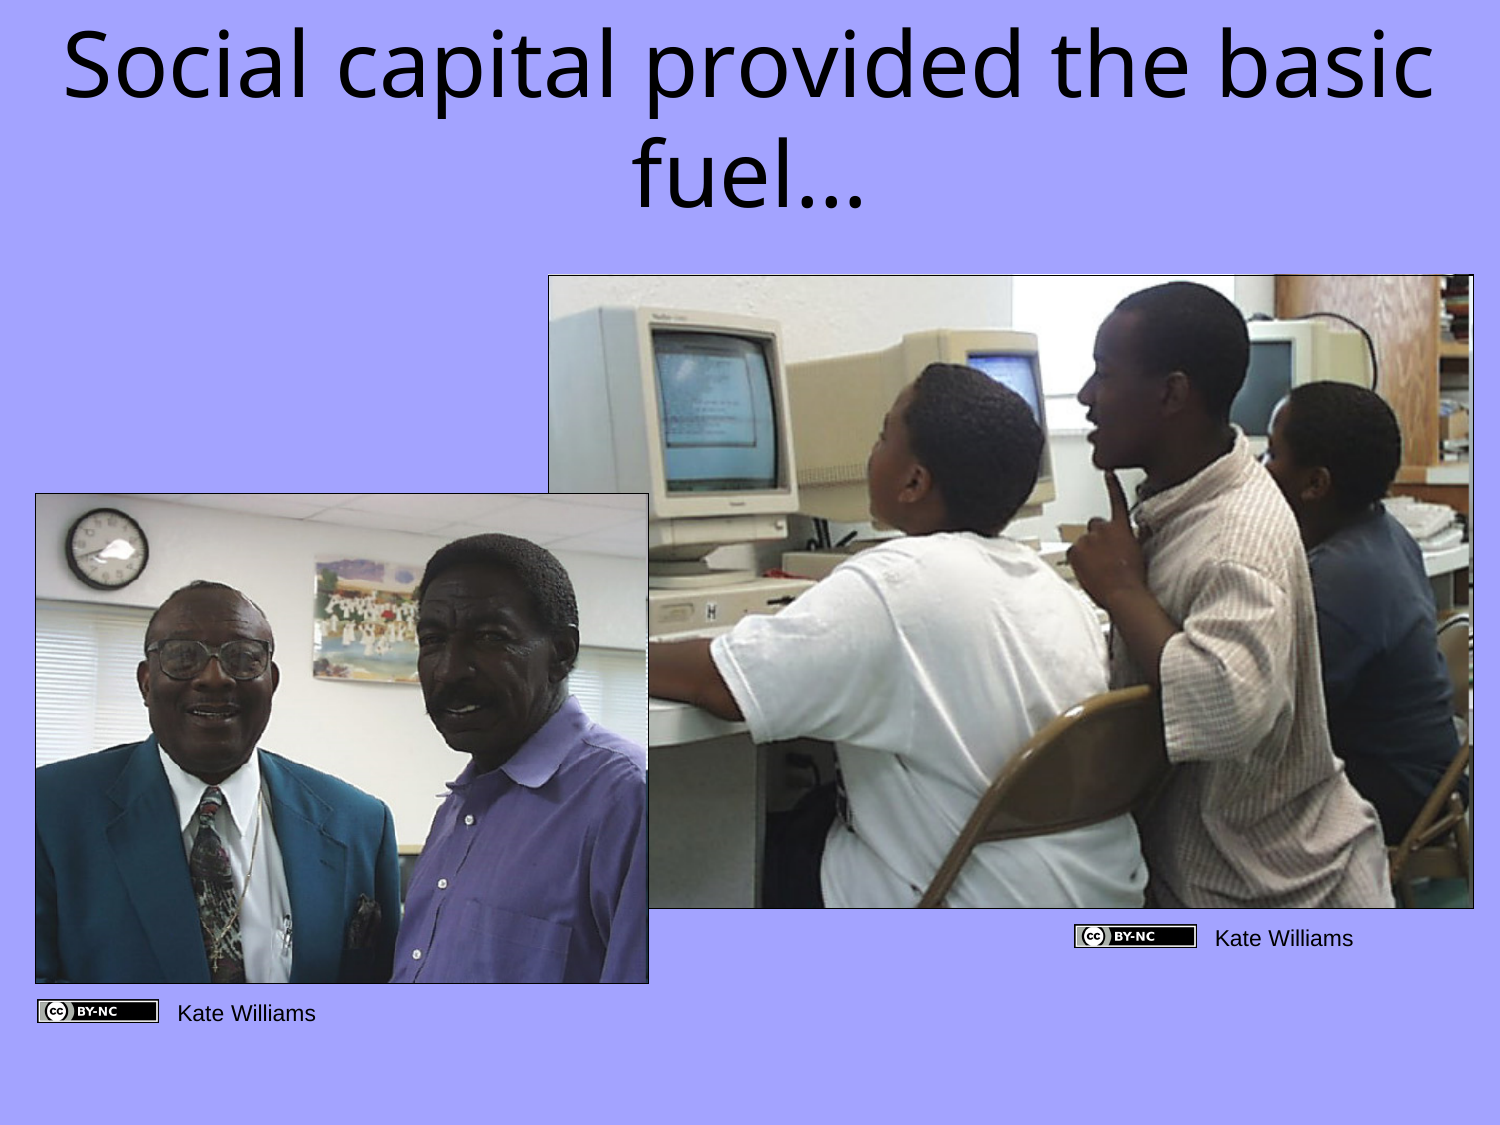

# Social capital provided the basic fuel…
Kate Williams
Kate Williams